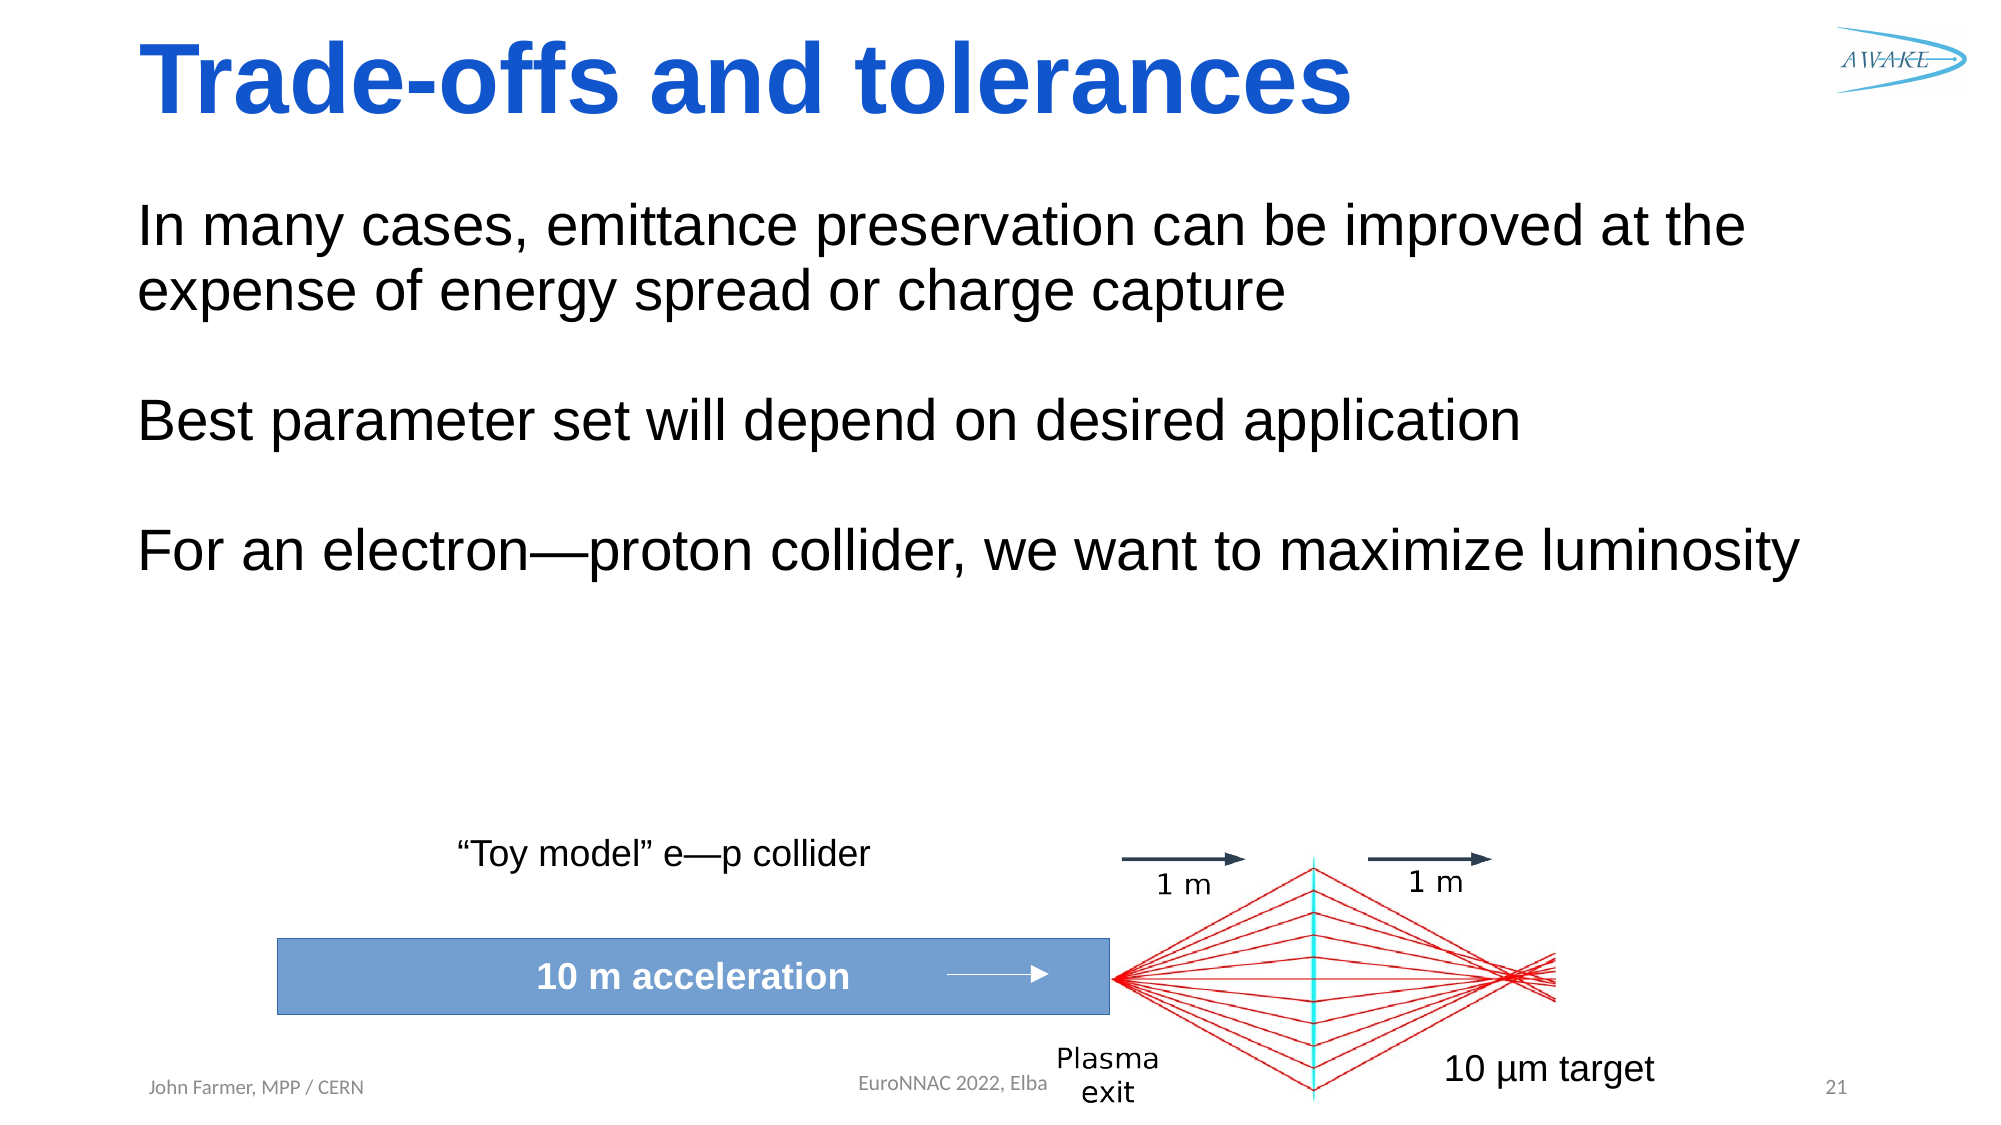

# Trade-offs and tolerances
In many cases, emittance preservation can be improved at the expense of energy spread or charge capture
Best parameter set will depend on desired application
For an electron—proton collider, we want to maximize luminosity
“Toy model” e—p collider
10 m acceleration
10 µm target
21